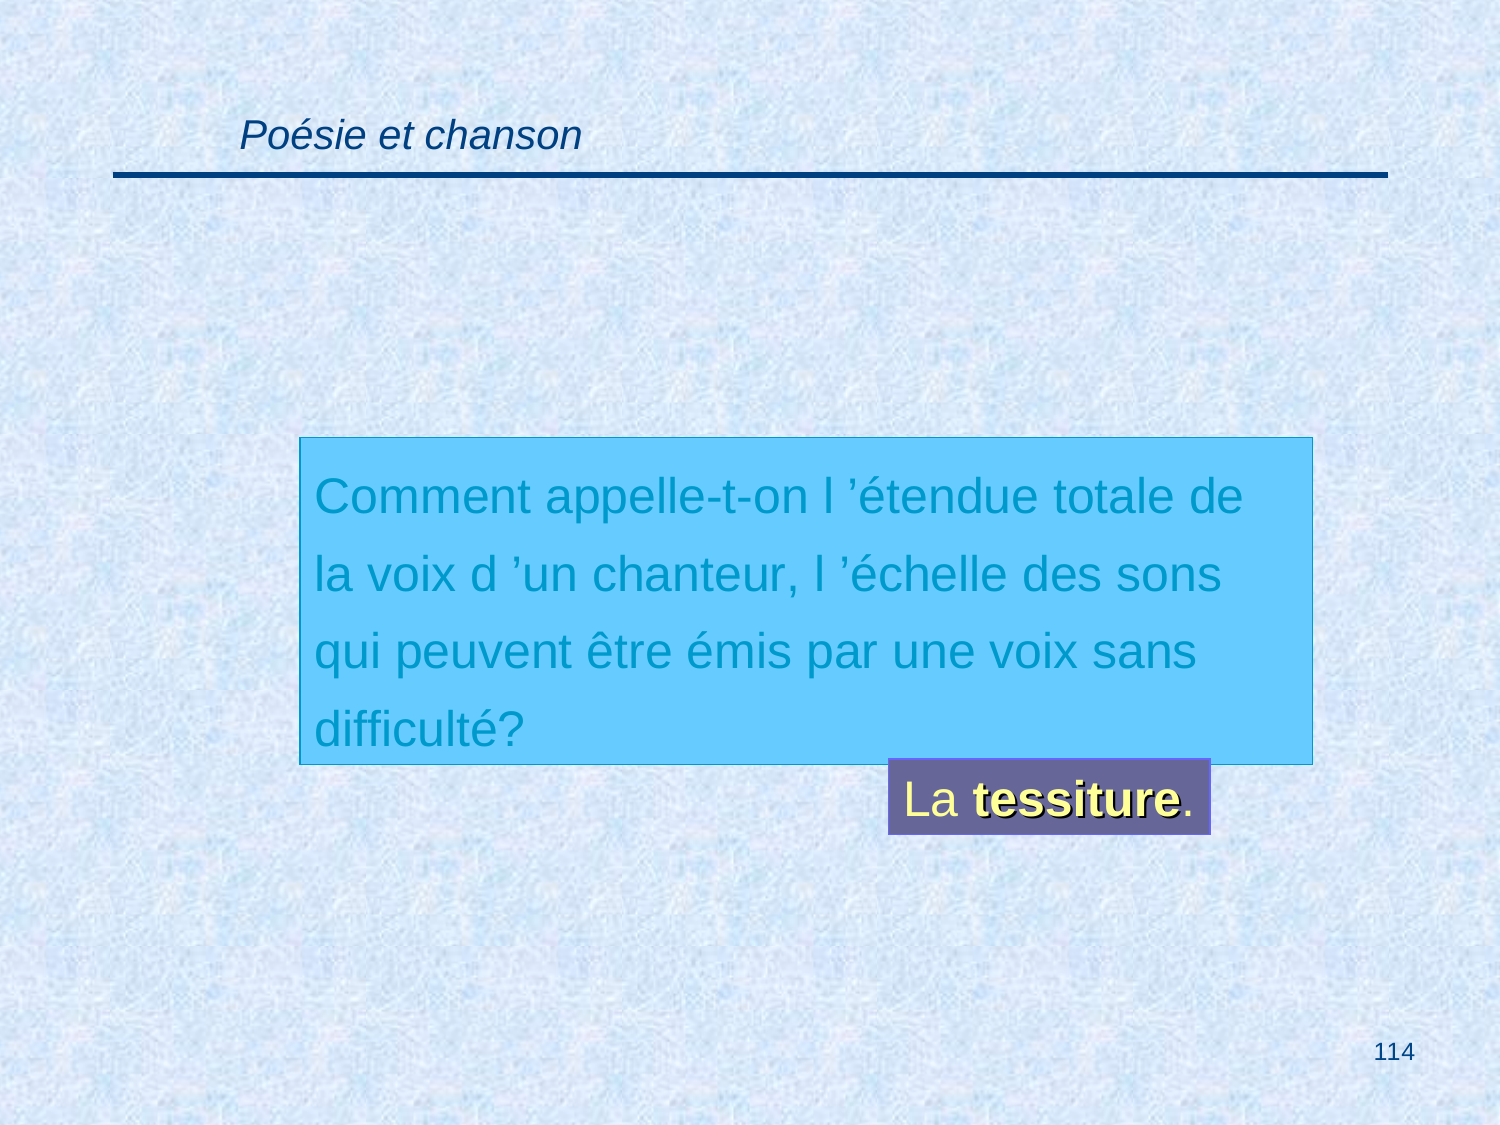

Poésie et chanson
Comment appelle-t-on l ’étendue totale de la voix d ’un chanteur, l ’échelle des sons qui peuvent être émis par une voix sans difficulté?
La tessiture.
114